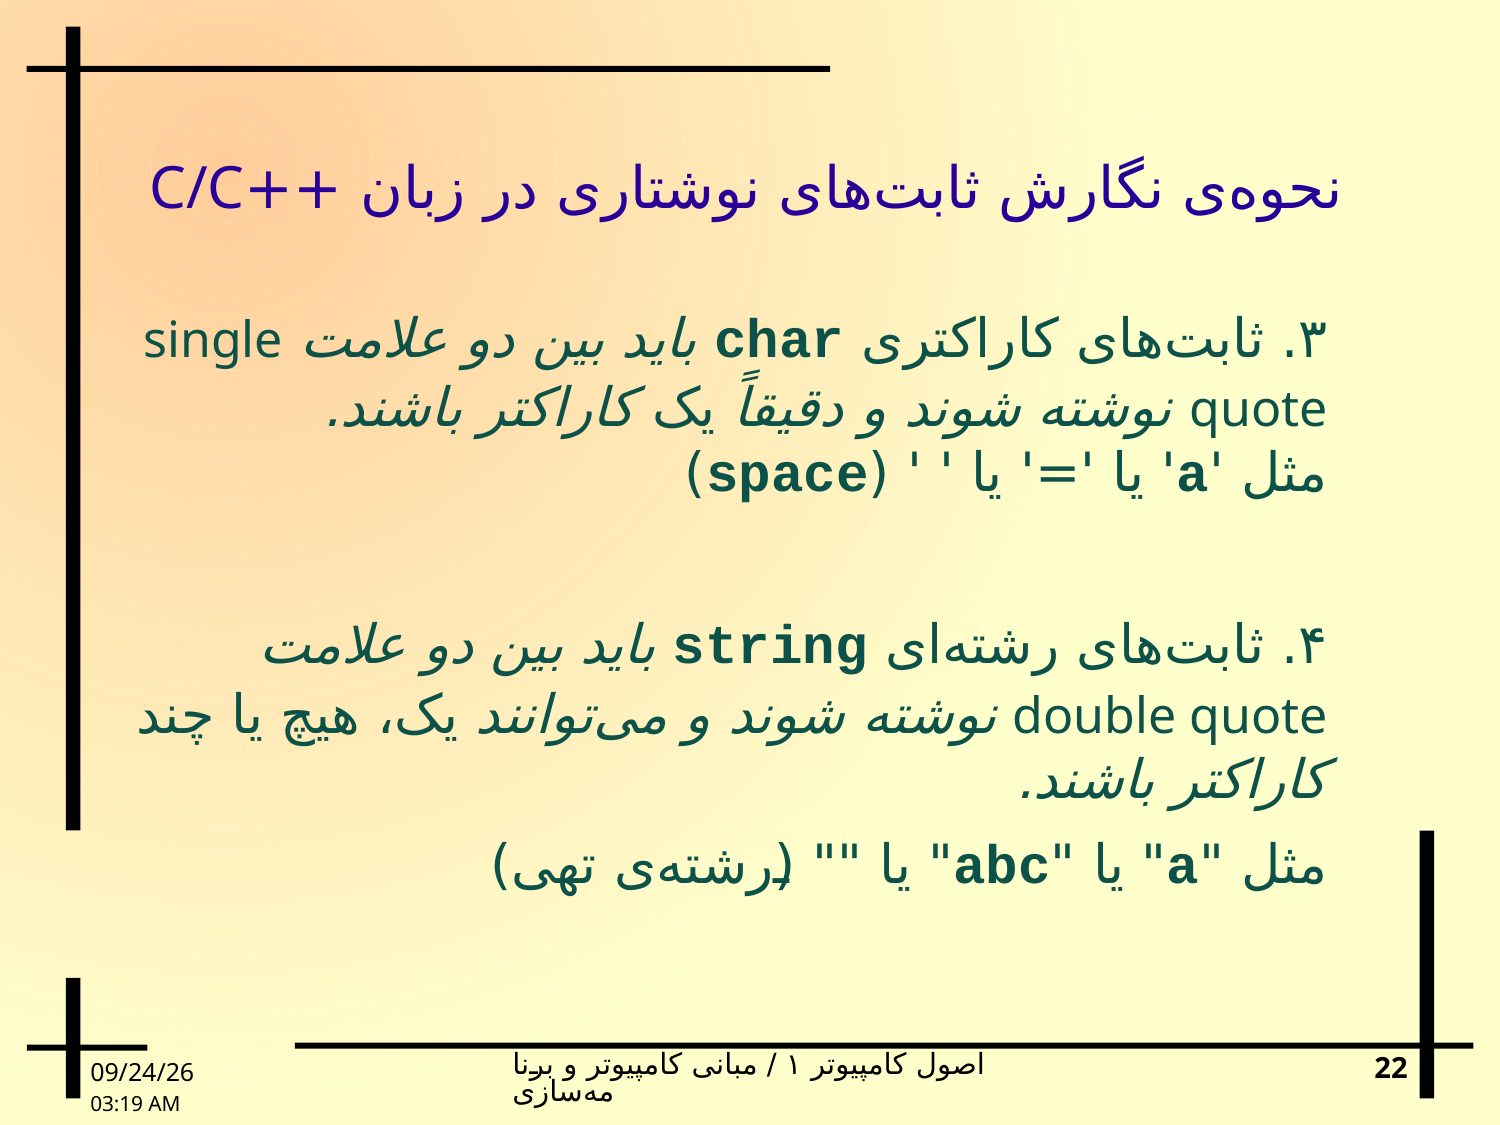

نحوه‌ی نگارش ثابت‌های نوشتاری در زبان ++C/C
# ۳. ثابت‌های کاراکتری char باید بین دو علامت single quote نوشته شوند و دقیقاً یک کاراکتر باشند. مثل 'a' یا '=' یا ' ' (space)
۴. ثابت‌های رشته‌ای string باید بین دو علامت double quote نوشته شوند و می‌توانند یک، هیچ یا چند کاراکتر باشند.
مثل "a" یا "abc" یا "" (رشته‌ی تهی)
اصول کامپیوتر ۱ / مبانی کامپیوتر و برنامه‌سازی
22